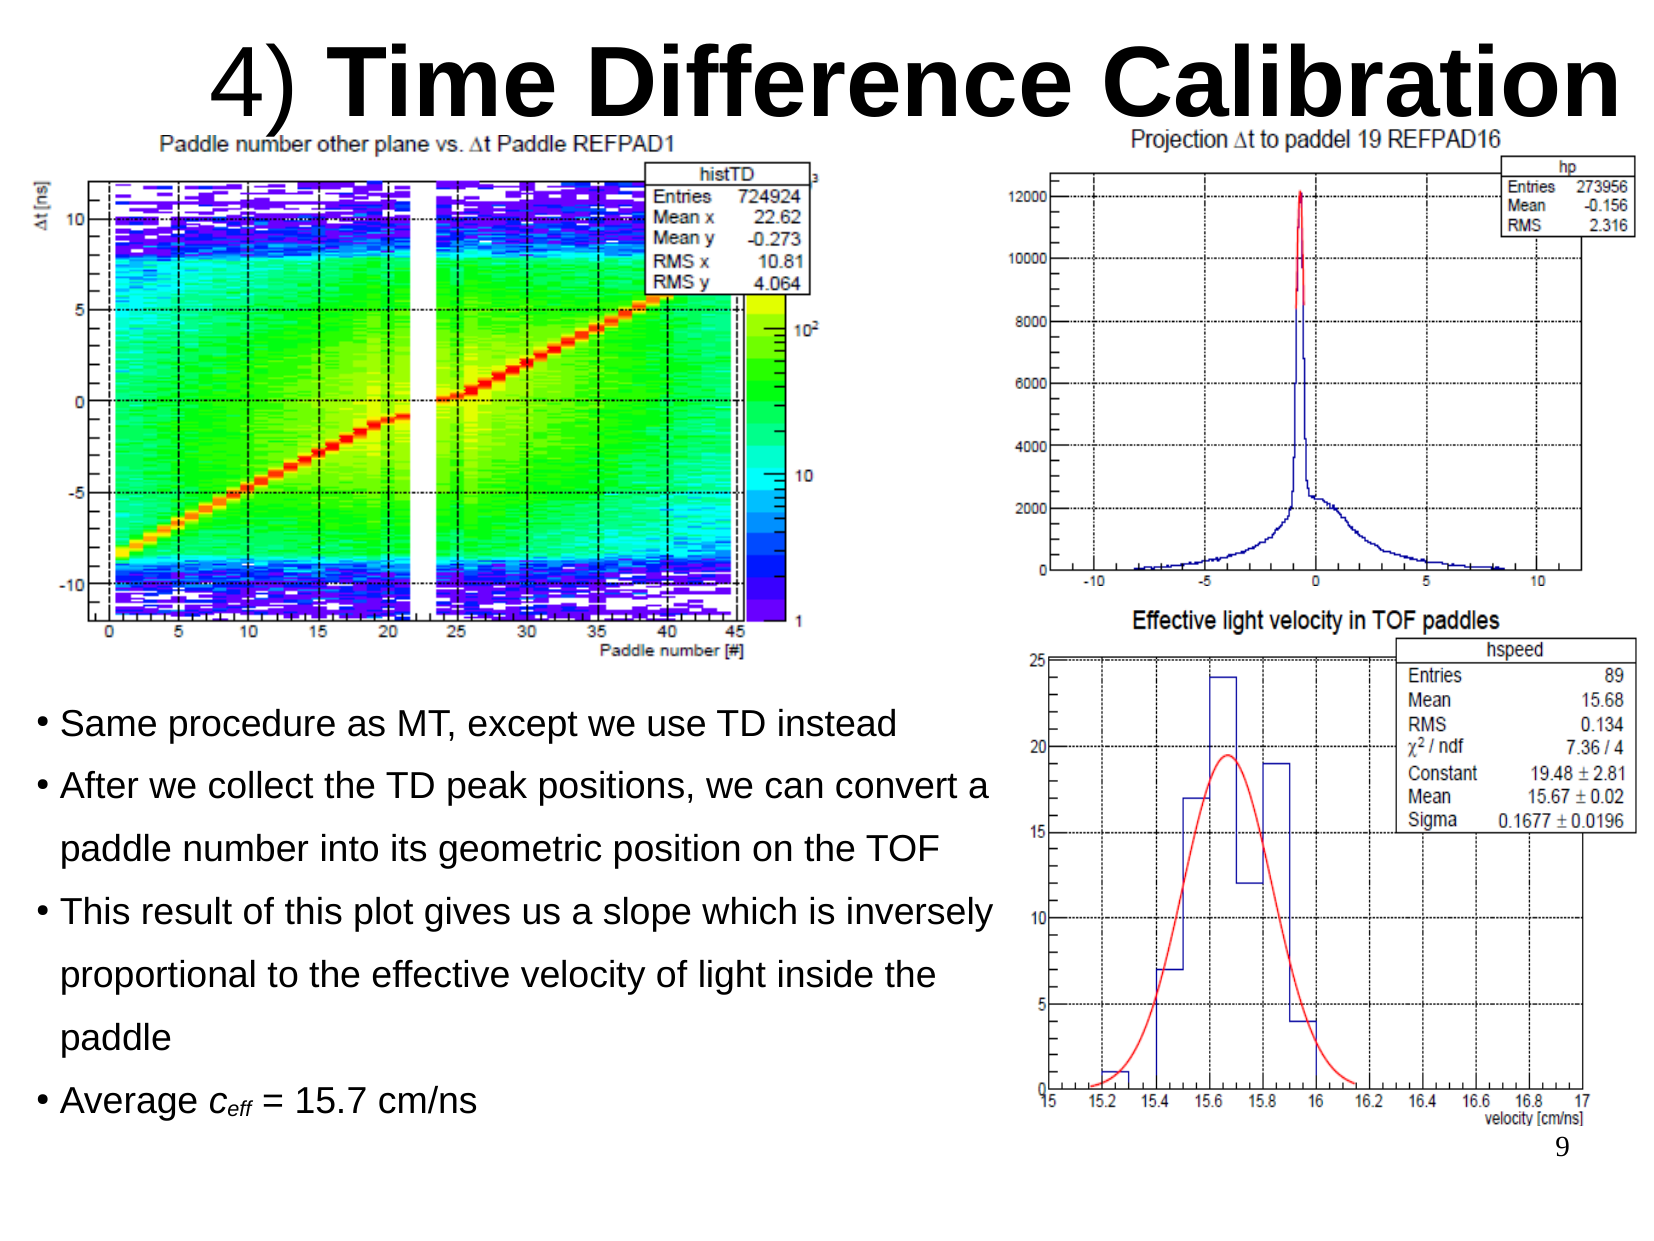

4) Time Difference Calibration
 Same procedure as MT, except we use TD instead
 After we collect the TD peak positions, we can convert a
 paddle number into its geometric position on the TOF
 This result of this plot gives us a slope which is inversely
 proportional to the effective velocity of light inside the
 paddle
 Average ceff = 15.7 cm/ns
9